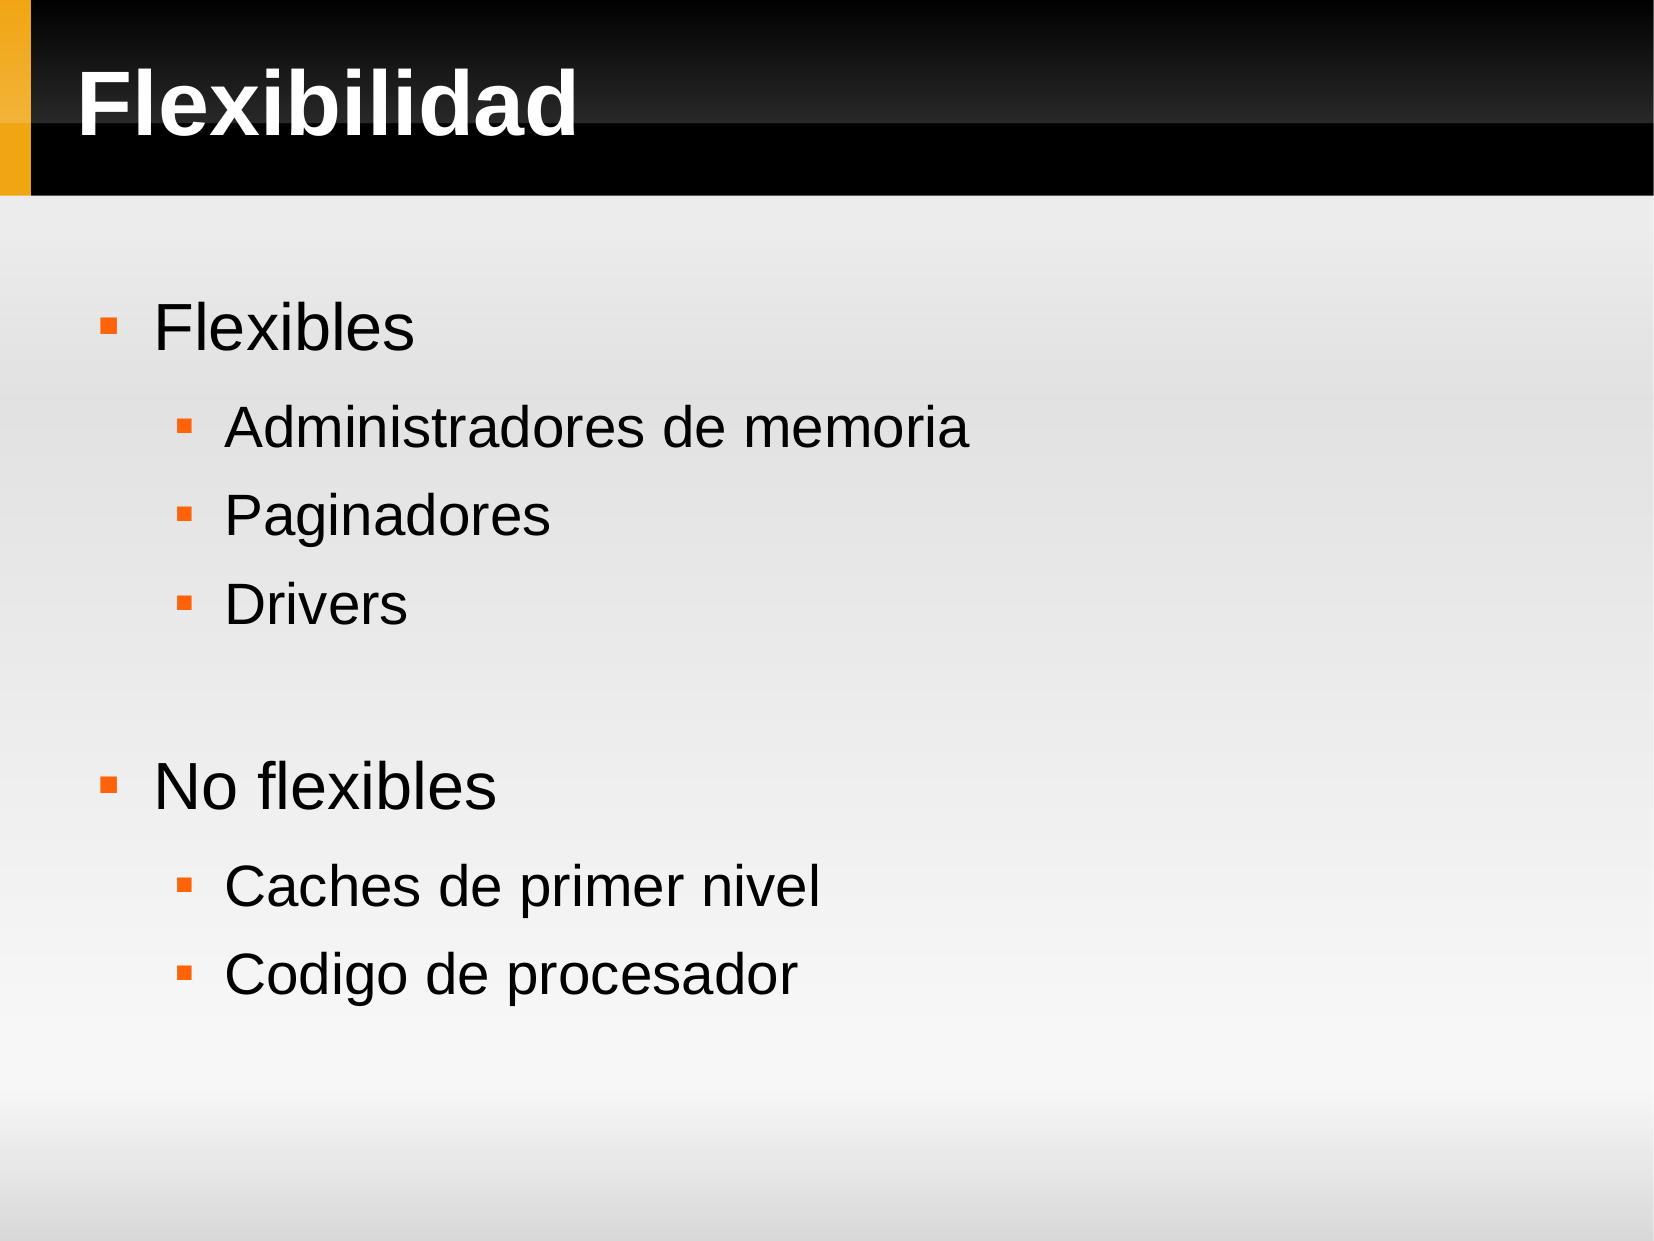

# Flexibilidad
Flexibles
Administradores de memoria
Paginadores
Drivers
No flexibles
Caches de primer nivel
Codigo de procesador